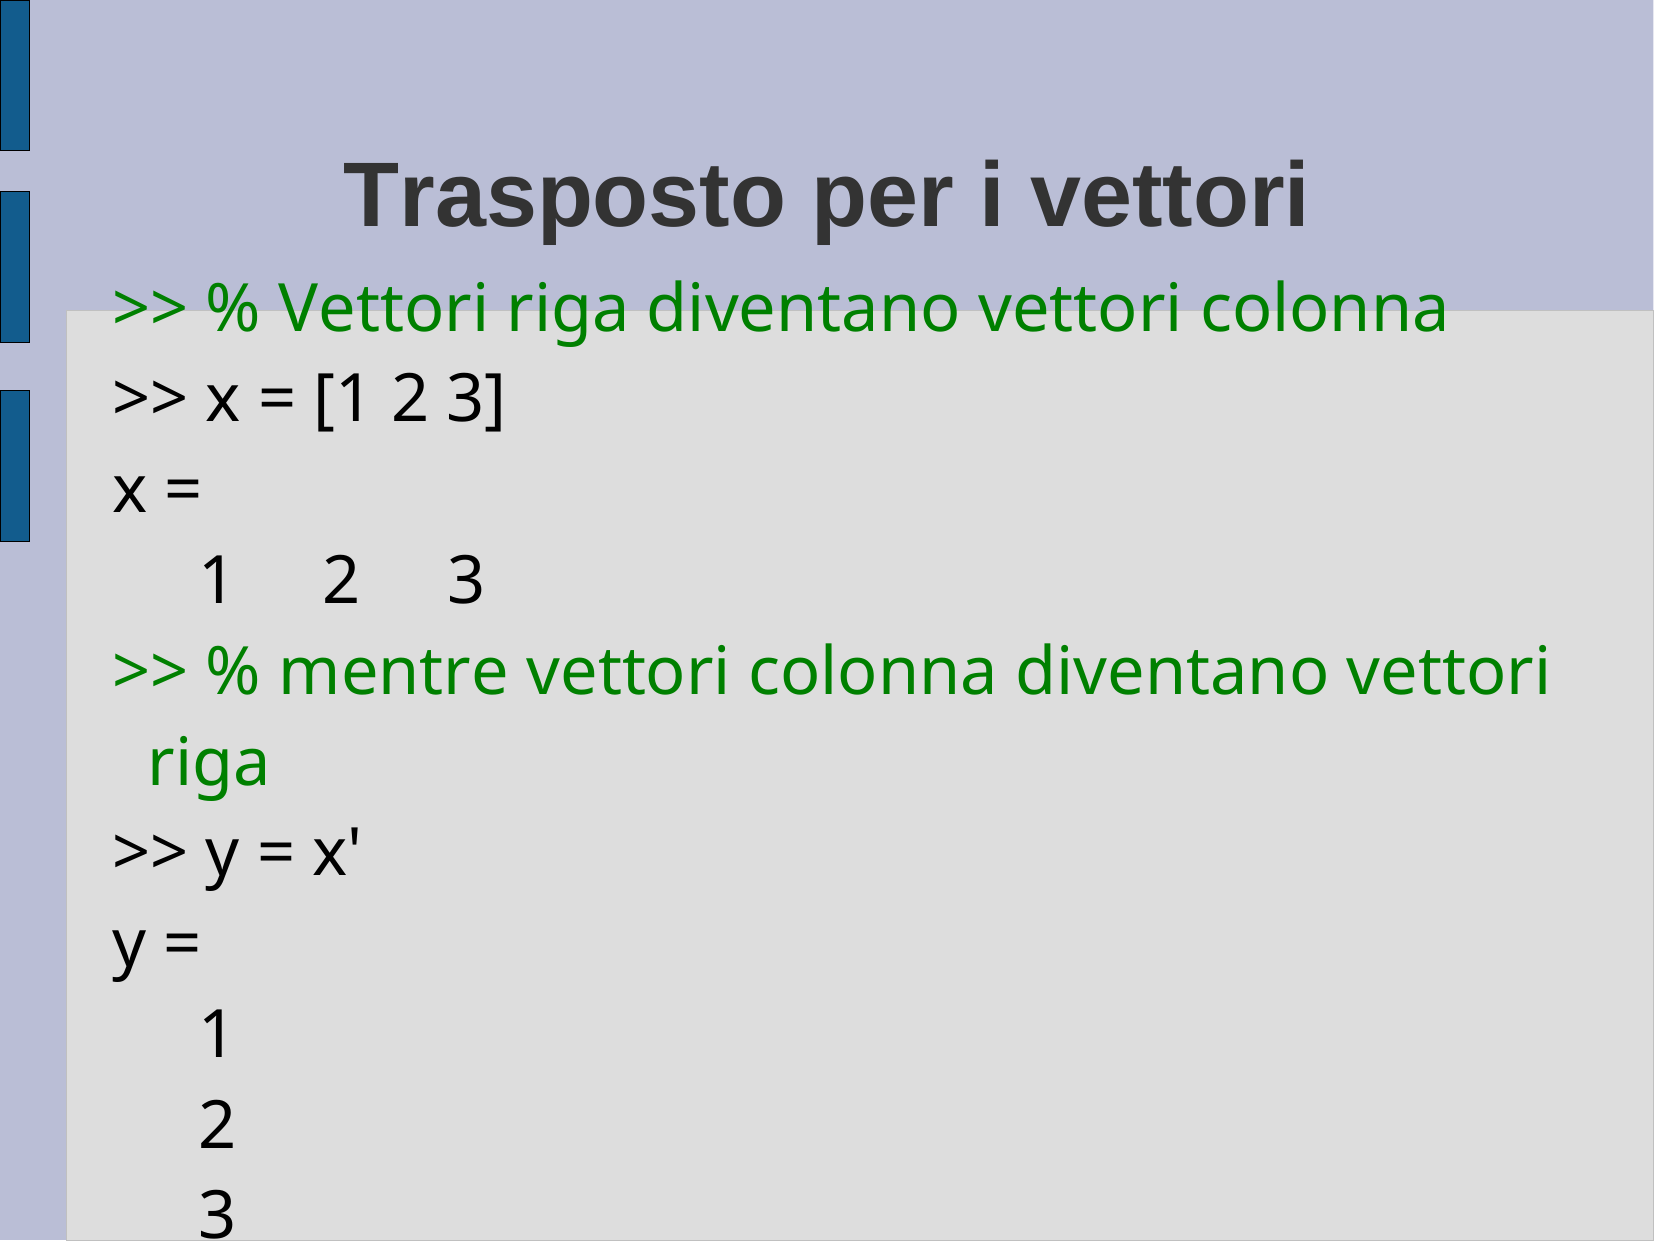

# Trasposto per i vettori
>> % Vettori riga diventano vettori colonna
>> x = [1 2 3]
x =
 1 2 3
>> % mentre vettori colonna diventano vettori riga
>> y = x'
y =
 1
 2
 3